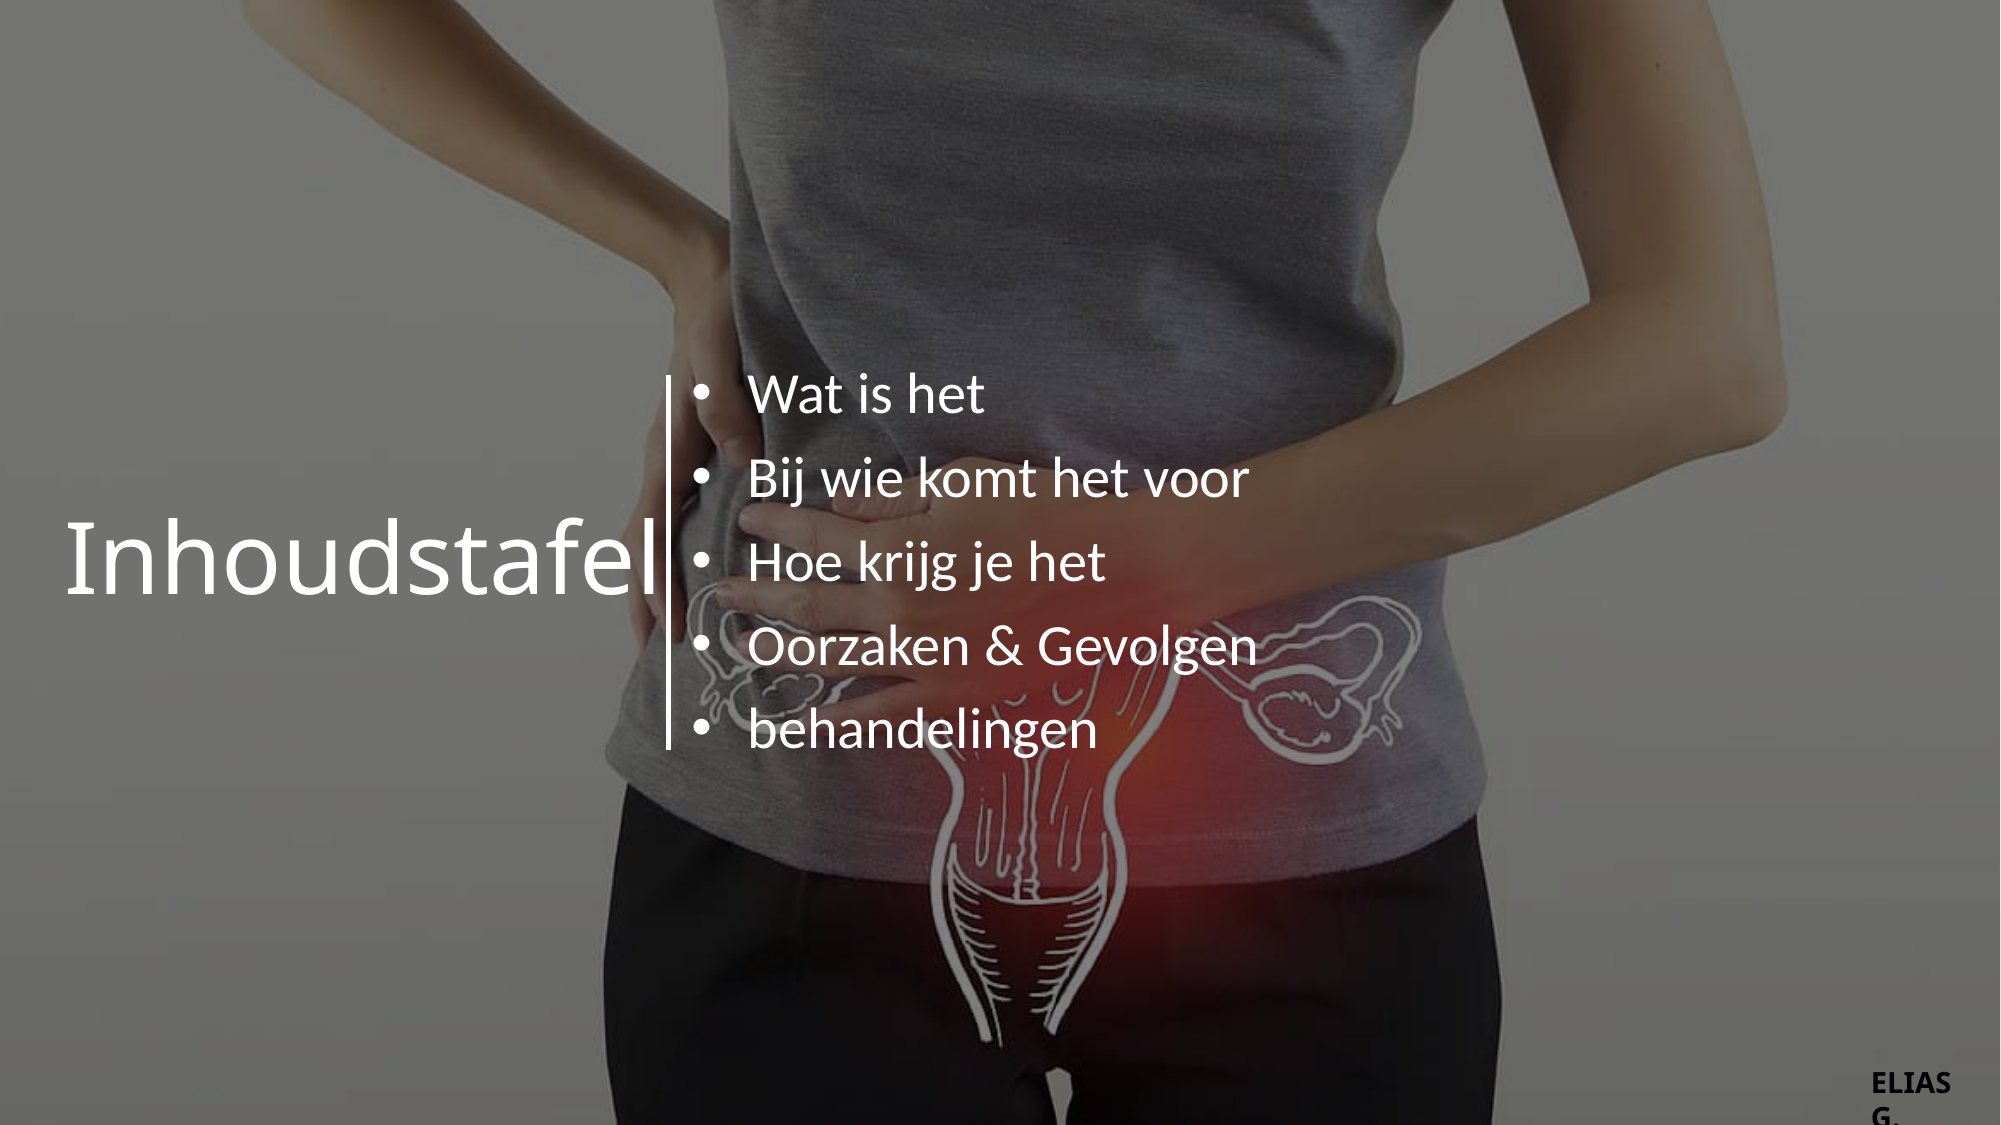

# Inhoudstafel
Wat is het
Bij wie komt het voor
Hoe krijg je het
Oorzaken & Gevolgen
behandelingen
ELIAS G.